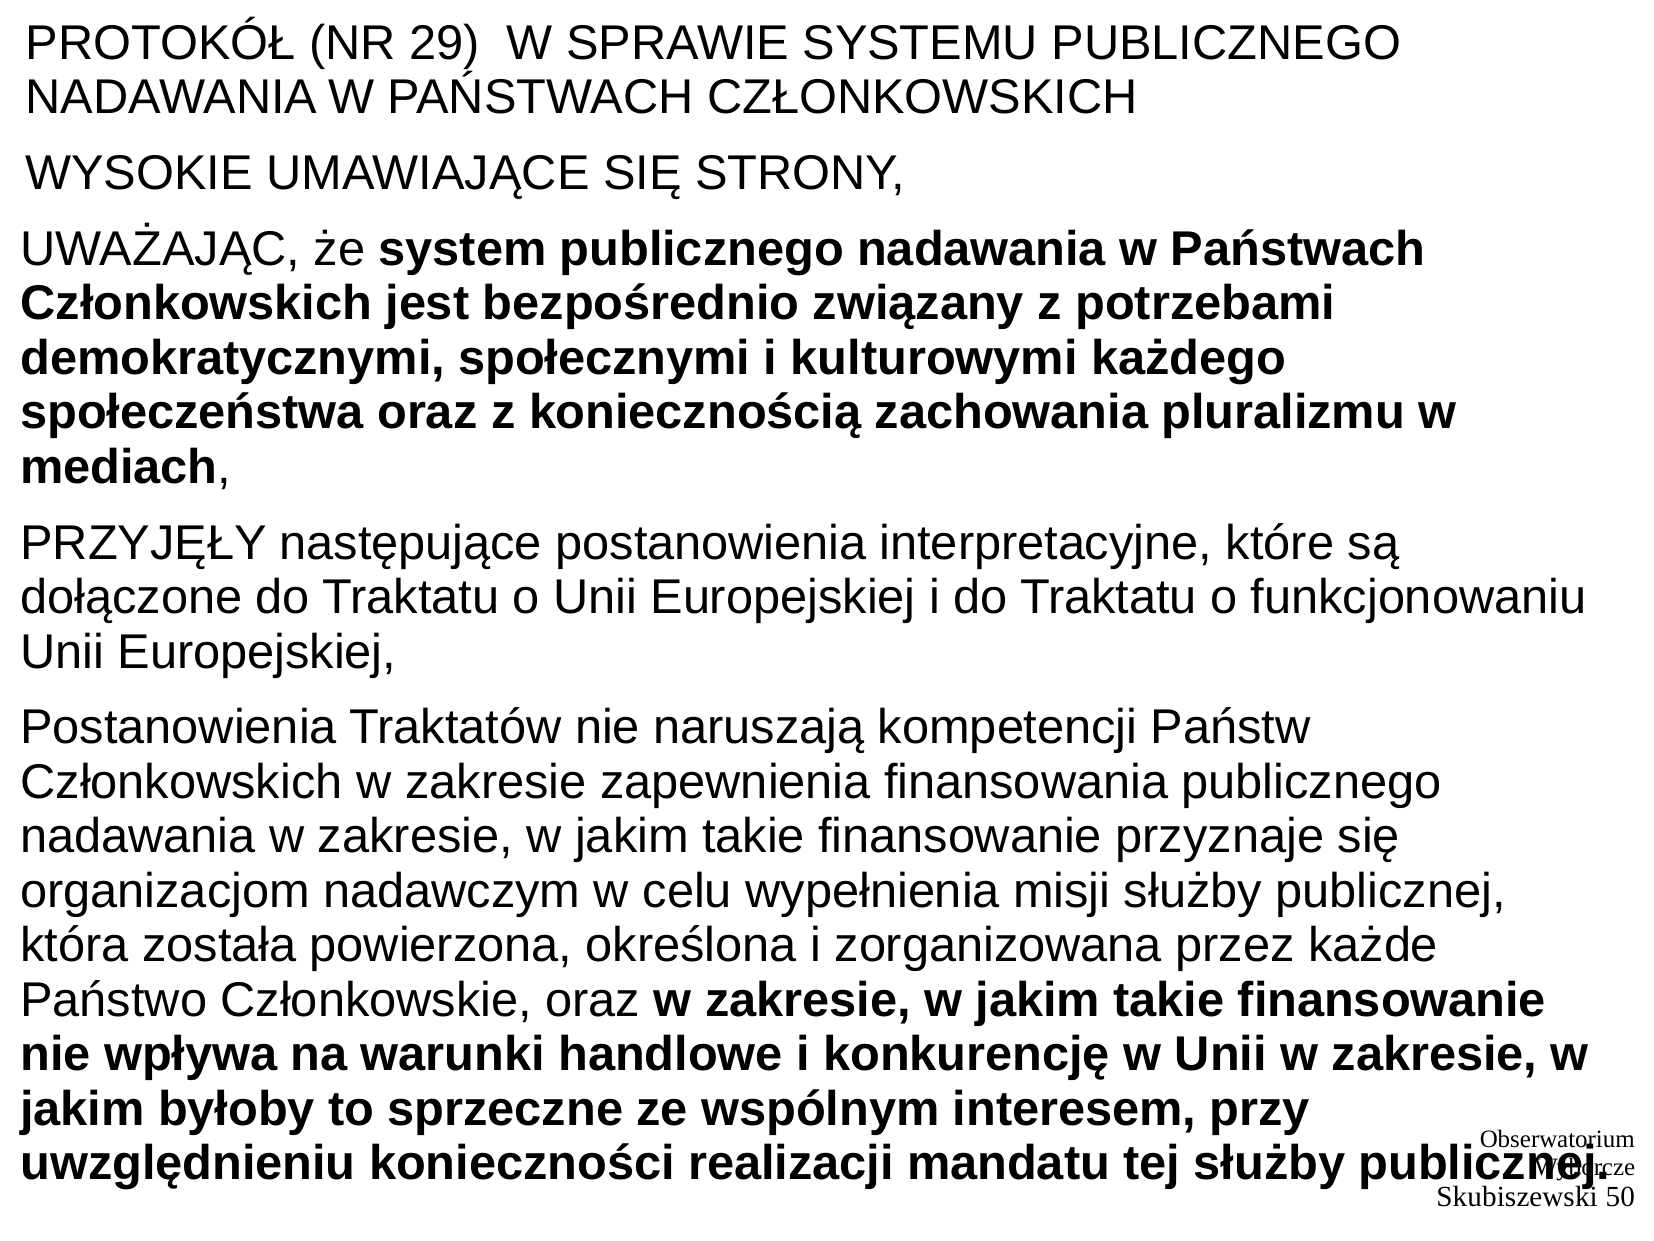

# PROTOKÓŁ (NR 29) W SPRAWIE SYSTEMU PUBLICZNEGO NADAWANIA W PAŃSTWACH CZŁONKOWSKICH
WYSOKIE UMAWIAJĄCE SIĘ STRONY,
UWAŻAJĄC, że system publicznego nadawania w Państwach Członkowskich jest bezpośrednio związany z potrzebami demokratycznymi, społecznymi i kulturowymi każdego społeczeństwa oraz z koniecznością zachowania pluralizmu w mediach,
PRZYJĘŁY następujące postanowienia interpretacyjne, które są dołączone do Traktatu o Unii Europejskiej i do Traktatu o funkcjonowaniu Unii Europejskiej,
Postanowienia Traktatów nie naruszają kompetencji Państw Członkowskich w zakresie zapewnienia finansowania publicznego nadawania w zakresie, w jakim takie finansowanie przyznaje się organizacjom nadawczym w celu wypełnienia misji służby publicznej, która została powierzona, określona i zorganizowana przez każde Państwo Członkowskie, oraz w zakresie, w jakim takie finansowanie nie wpływa na warunki handlowe i konkurencję w Unii w zakresie, w jakim byłoby to sprzeczne ze wspólnym interesem, przy uwzględnieniu konieczności realizacji mandatu tej służby publicznej.
50